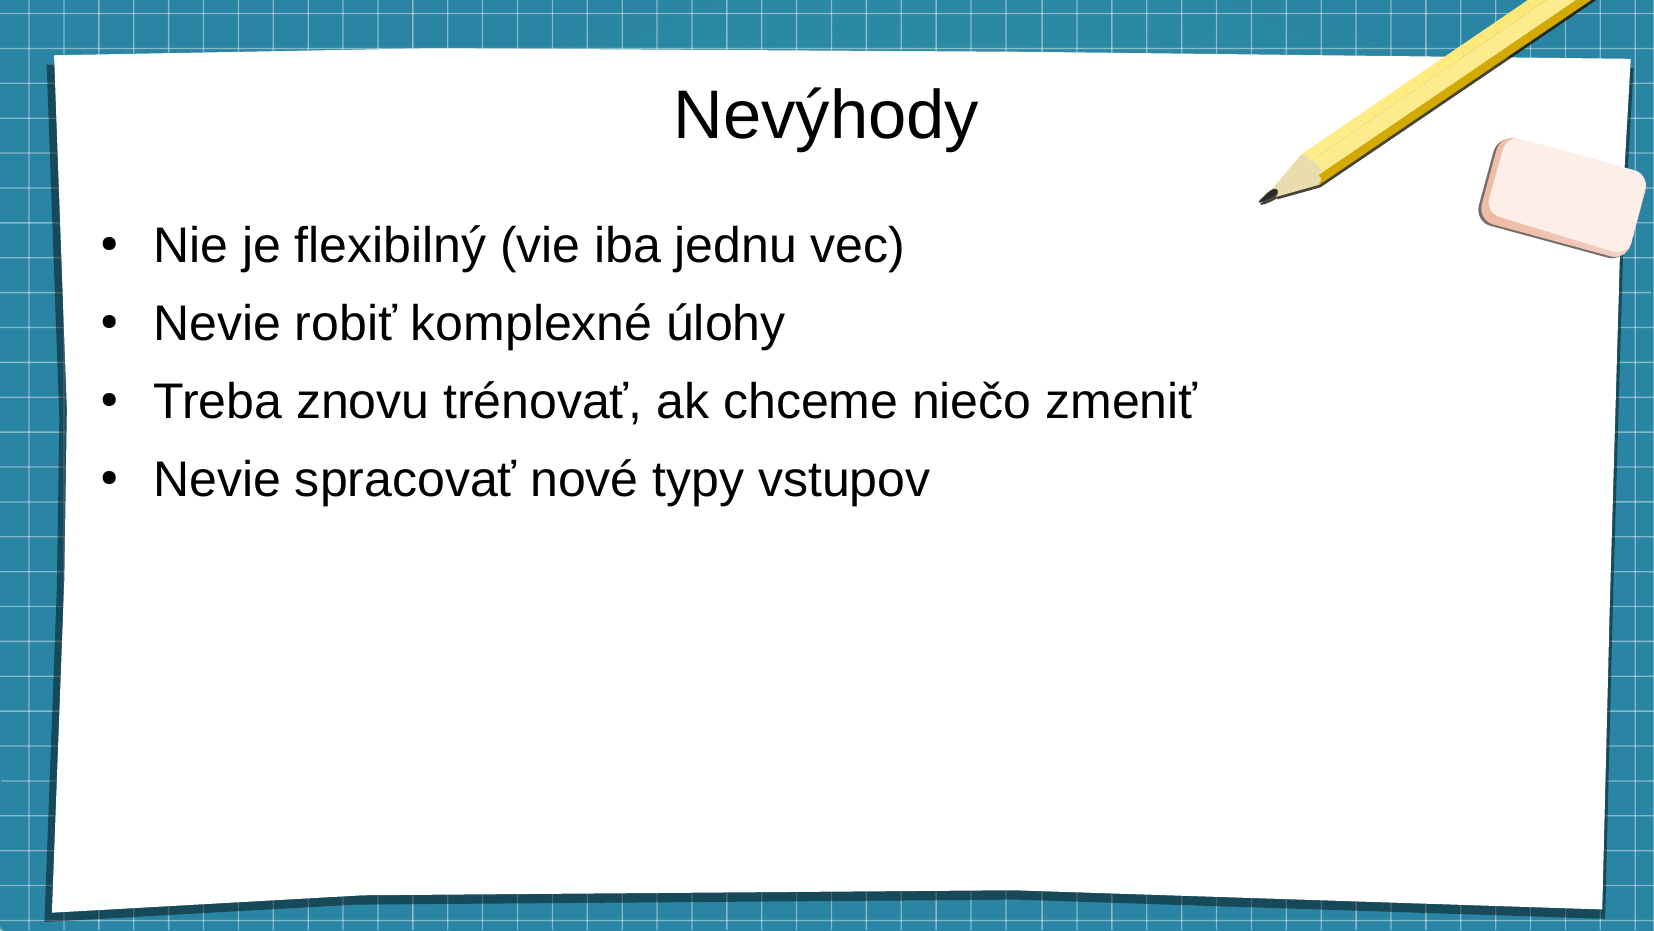

# Nevýhody
Nie je flexibilný (vie iba jednu vec)
Nevie robiť komplexné úlohy
Treba znovu trénovať, ak chceme niečo zmeniť
Nevie spracovať nové typy vstupov